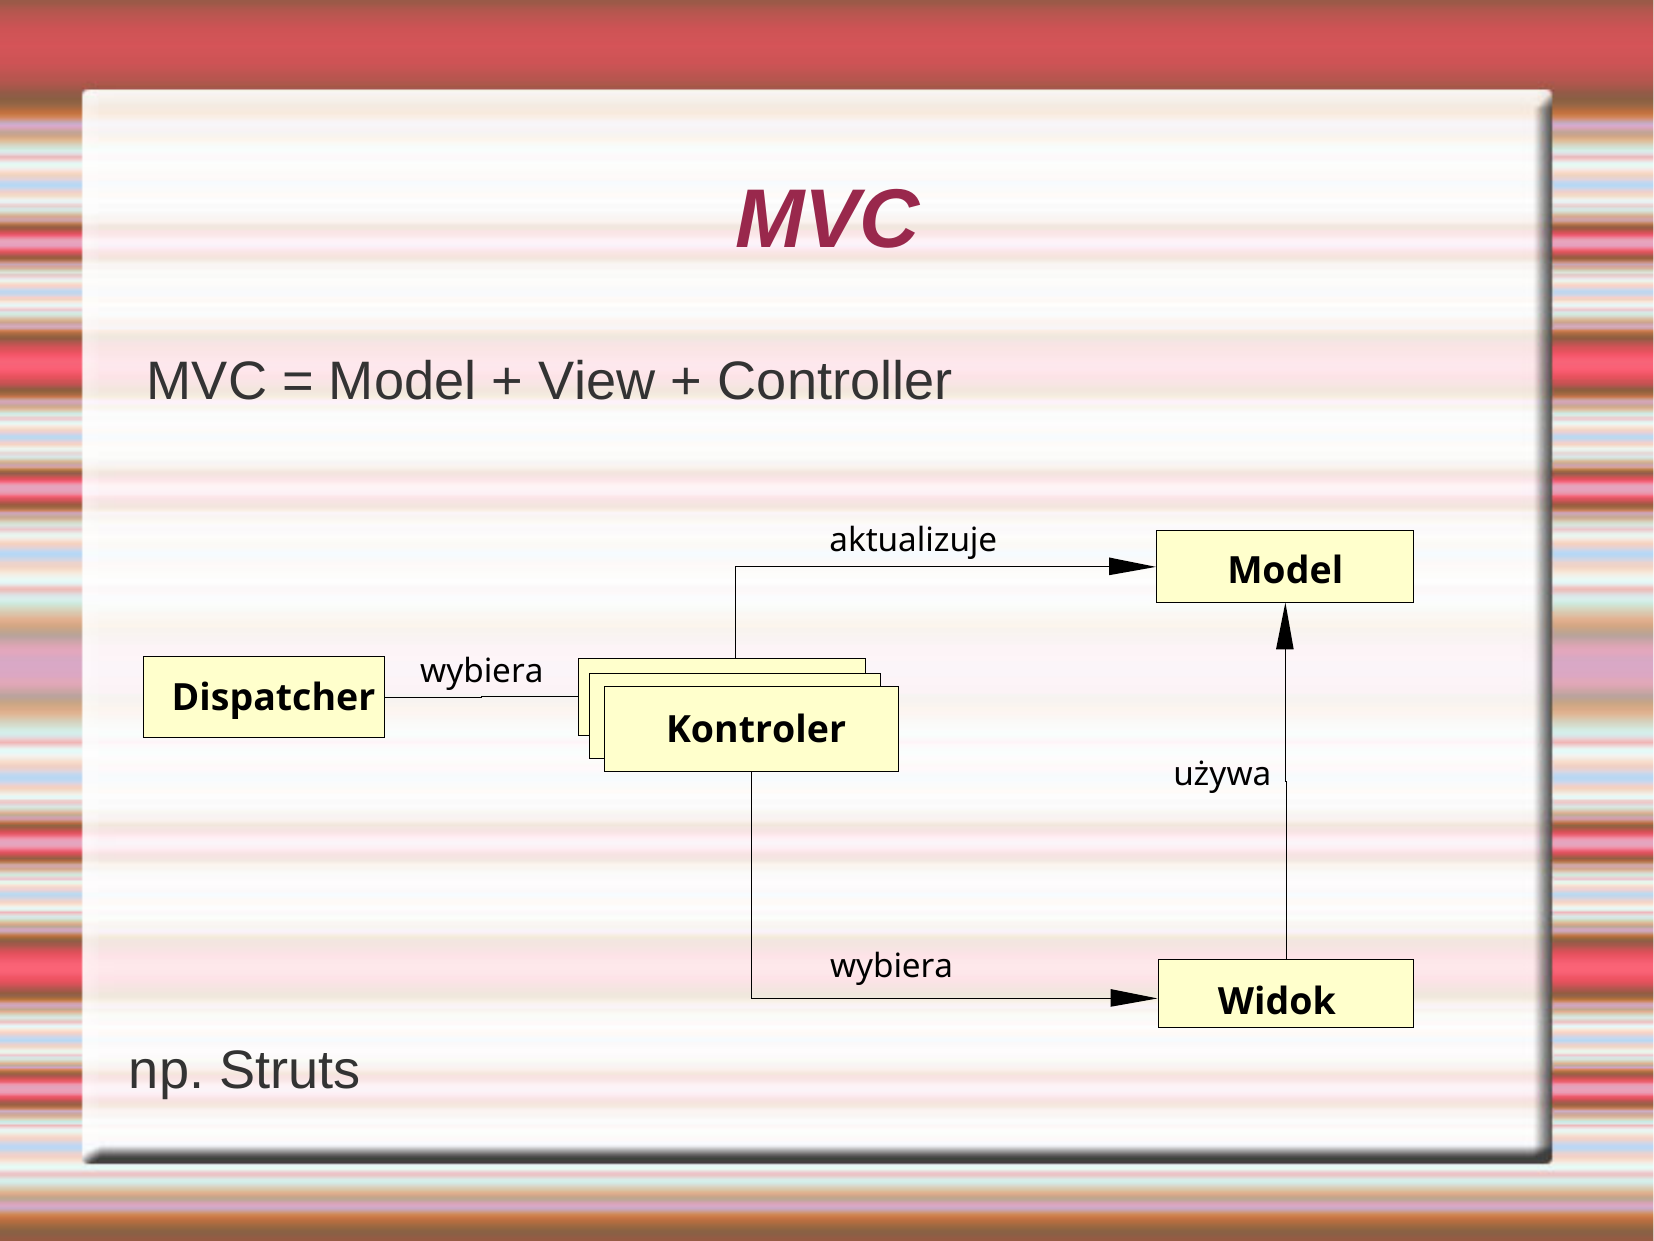

# MVC
MVC = Model + View + Controller
aktualizuje
 Model
wybiera
Dispatcher
Kontroler
używa
wybiera
 Widok
np. Struts